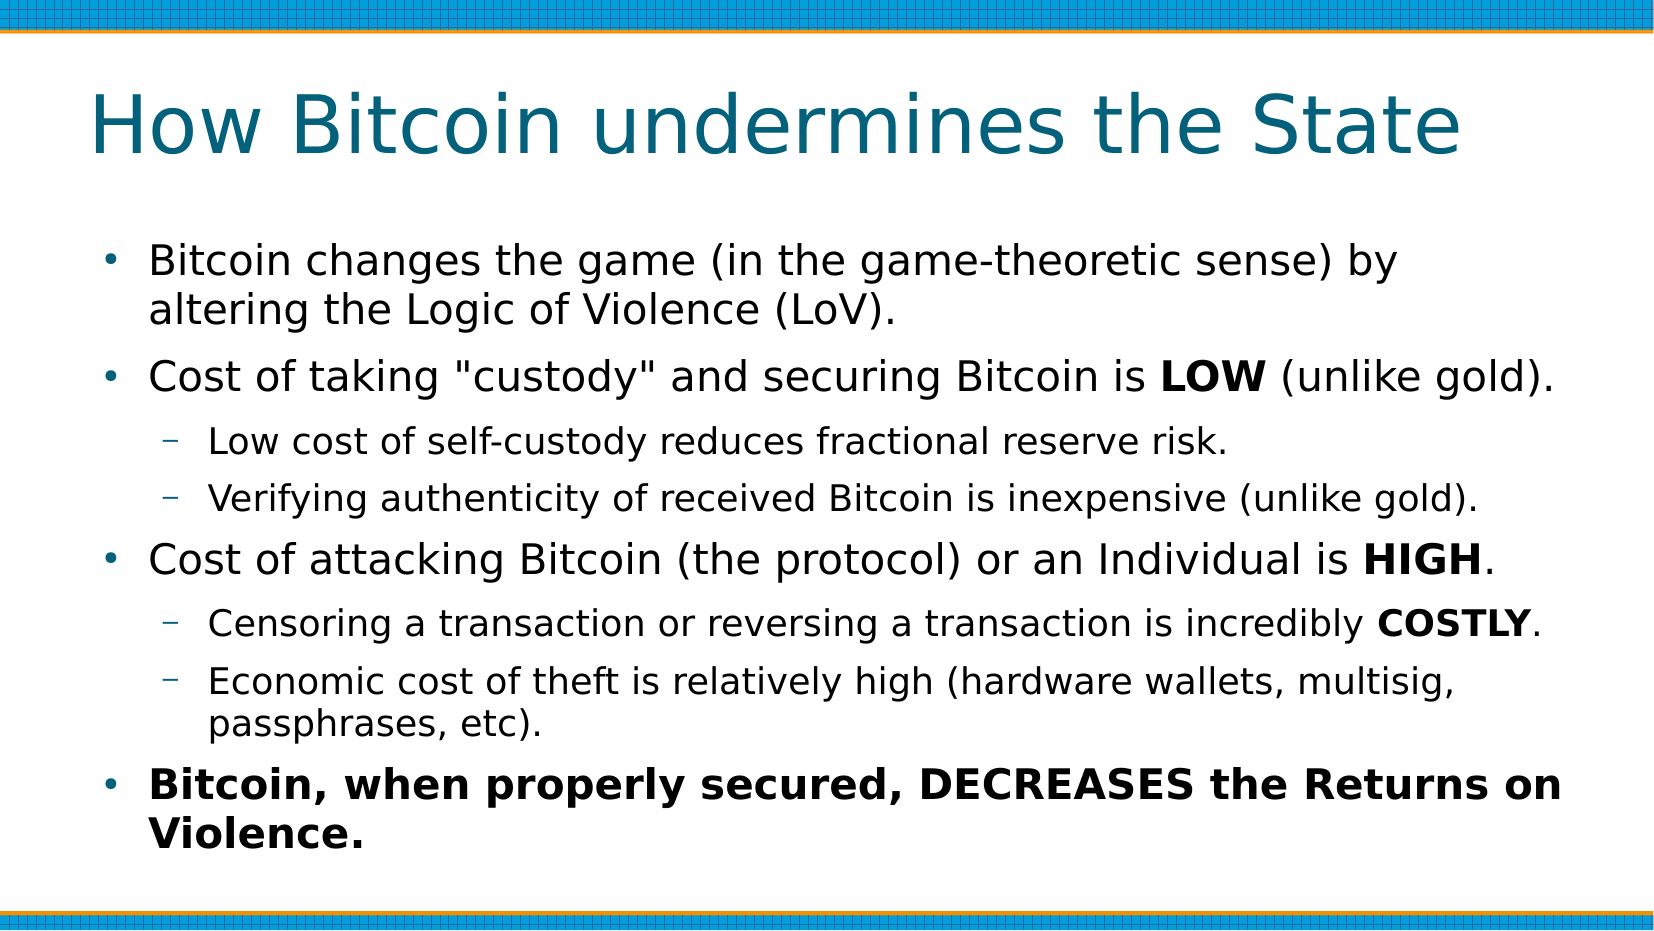

# How Bitcoin undermines the State
Bitcoin changes the game (in the game-theoretic sense) by altering the Logic of Violence (LoV).
Cost of taking "custody" and securing Bitcoin is LOW (unlike gold).
Low cost of self-custody reduces fractional reserve risk.
Verifying authenticity of received Bitcoin is inexpensive (unlike gold).
Cost of attacking Bitcoin (the protocol) or an Individual is HIGH.
Censoring a transaction or reversing a transaction is incredibly COSTLY.
Economic cost of theft is relatively high (hardware wallets, multisig, passphrases, etc).
Bitcoin, when properly secured, DECREASES the Returns on Violence.